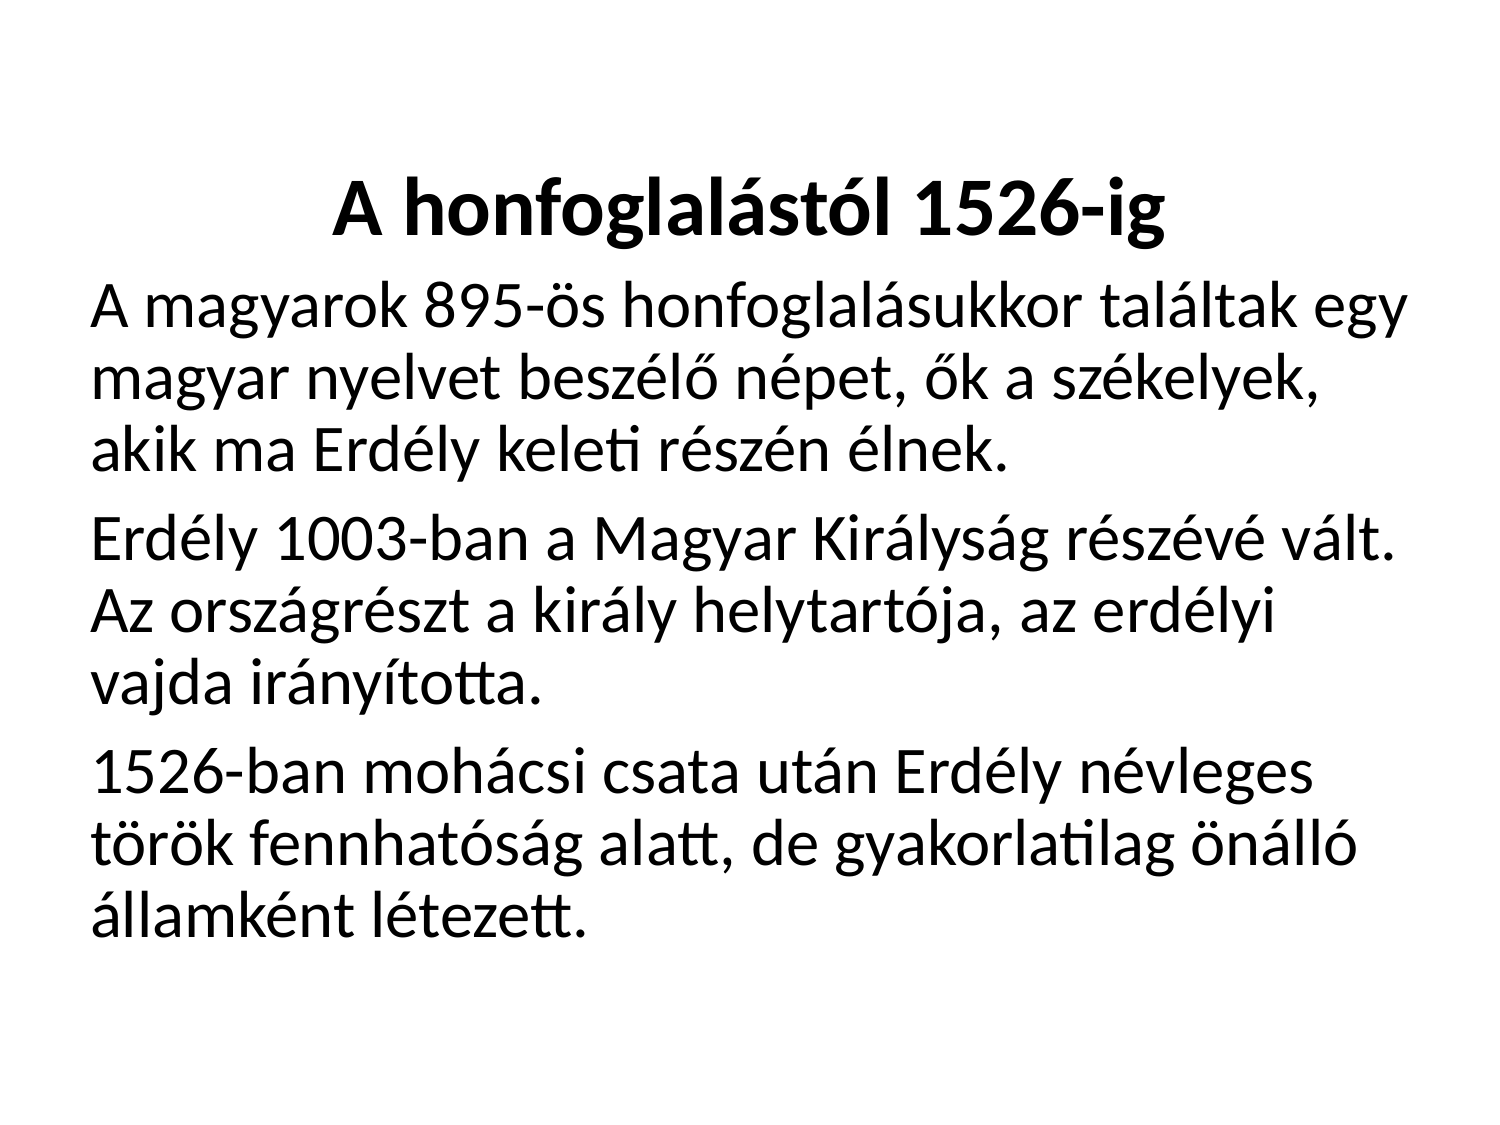

# A honfoglalástól 1526-ig
A magyarok 895-ös honfoglalásukkor találtak egy magyar nyelvet beszélő népet, ők a székelyek, akik ma Erdély keleti részén élnek.
Erdély 1003-ban a Magyar Királyság részévé vált. Az országrészt a király helytartója, az erdélyi vajda irányította.
1526-ban mohácsi csata után Erdély névleges török fennhatóság alatt, de gyakorlatilag önálló államként létezett.